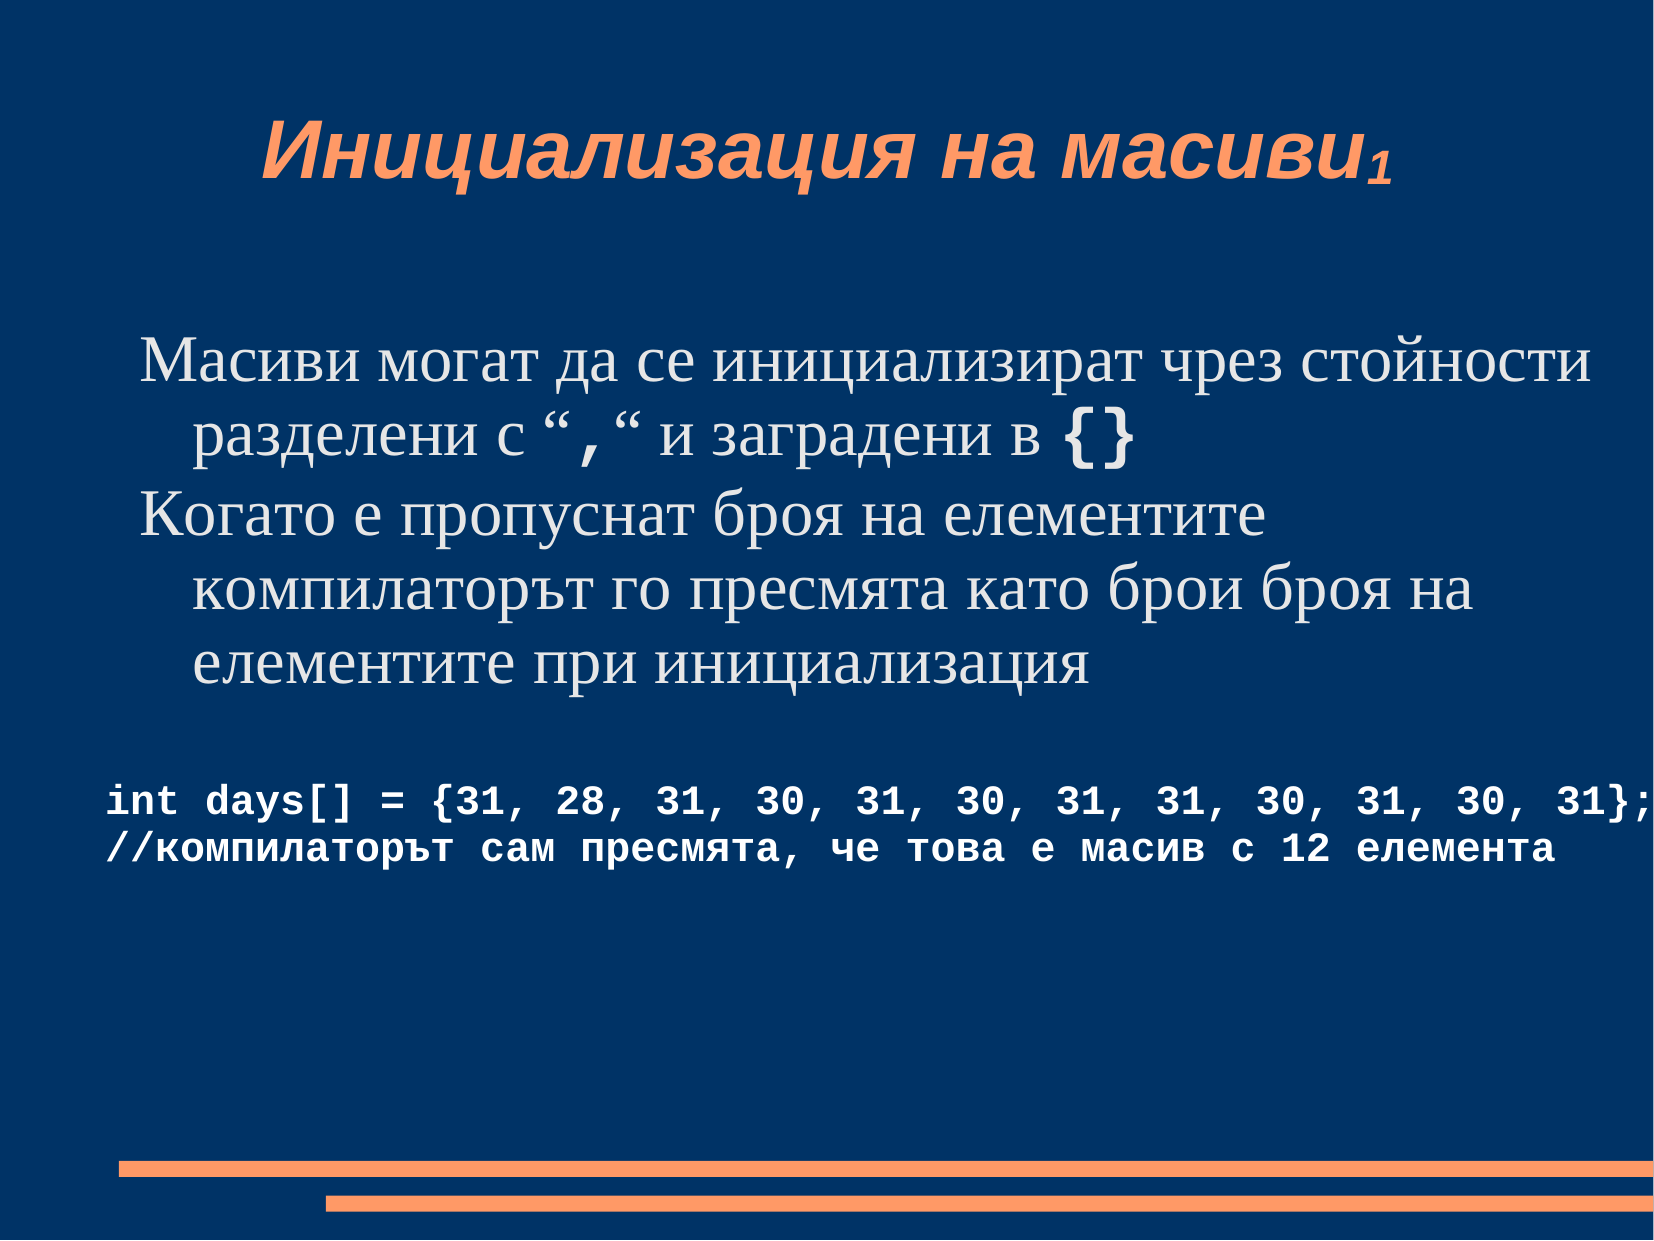

# Инициализация на масиви1
Масиви могат да се инициализират чрез стойности разделени с “,“ и заградени в {}
Когато е пропуснат броя на елементите компилаторът го пресмята като брои броя на елементите при инициализация
int days[] = {31, 28, 31, 30, 31, 30, 31, 31, 30, 31, 30, 31};
//компилаторът сам пресмята, че това е масив с 12 елемента